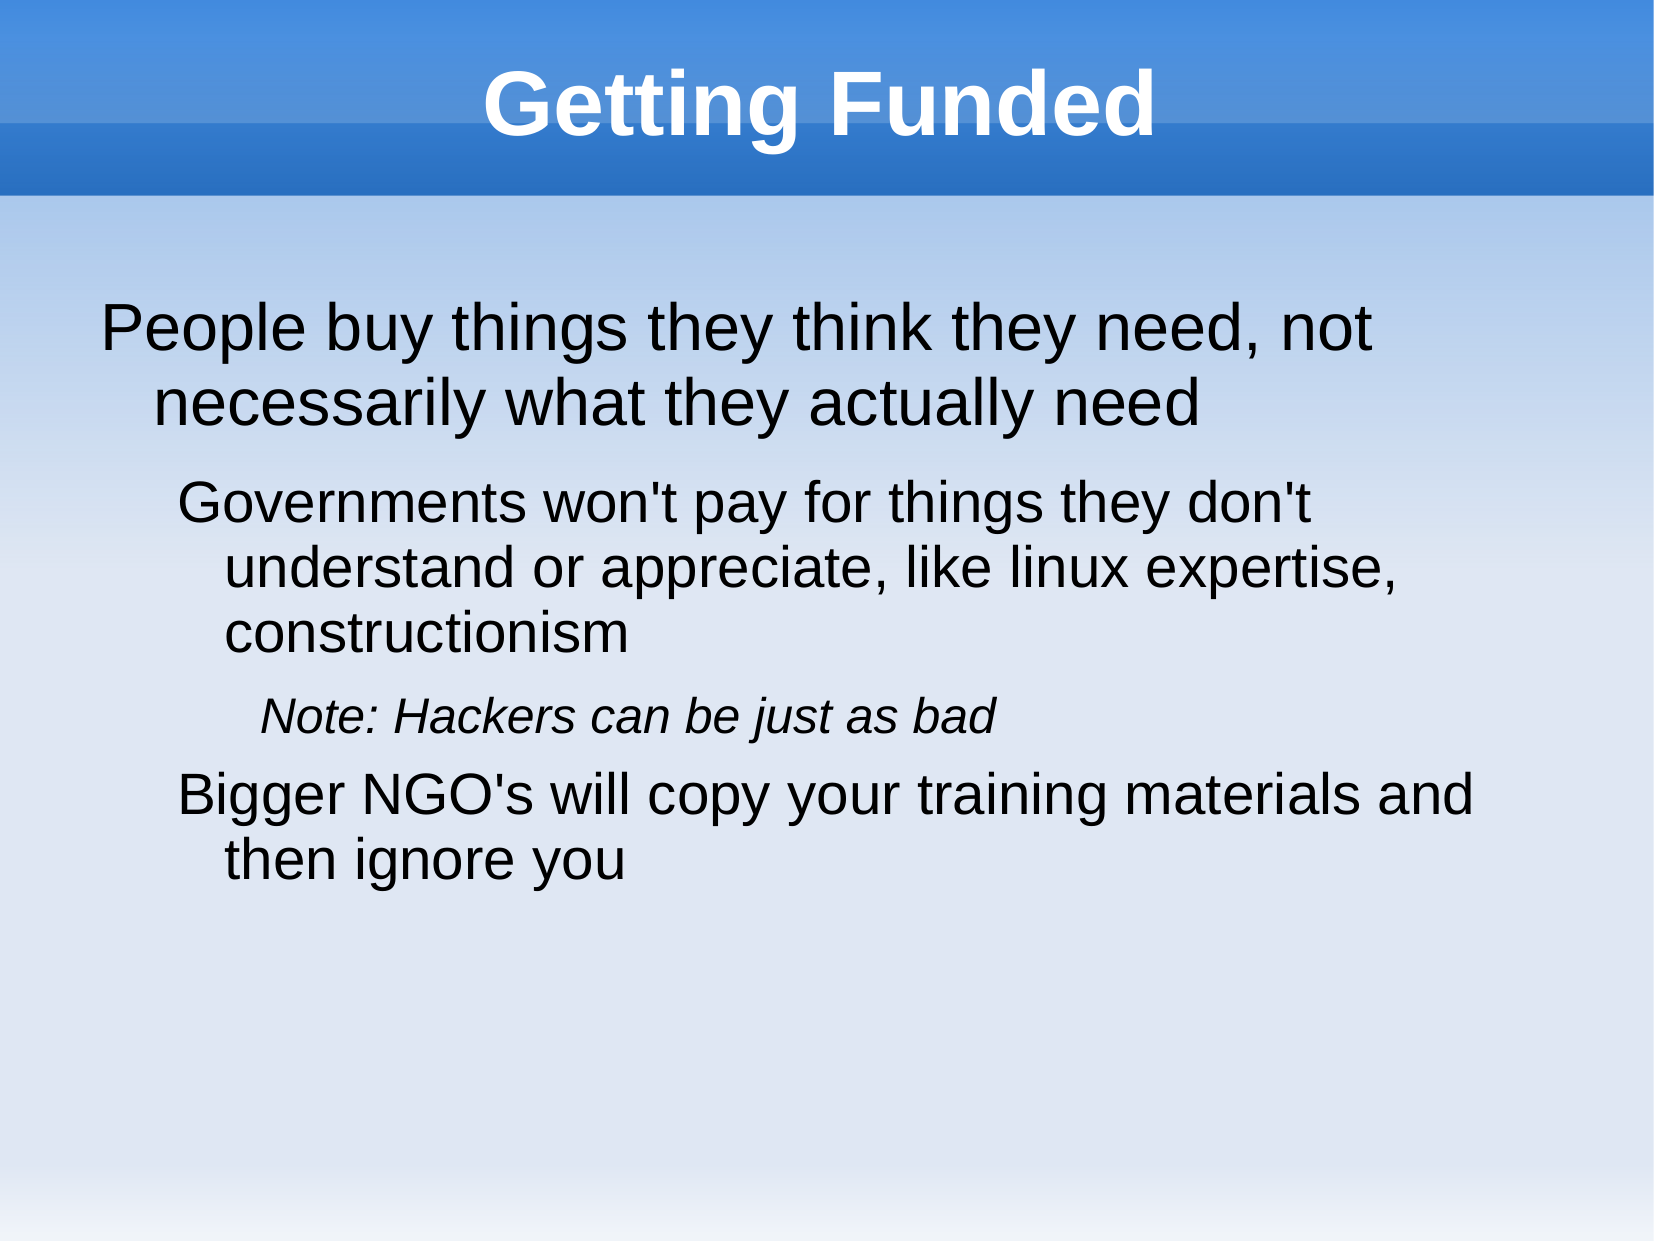

# Getting Funded
People buy things they think they need, not necessarily what they actually need
Governments won't pay for things they don't understand or appreciate, like linux expertise, constructionism
Note: Hackers can be just as bad
Bigger NGO's will copy your training materials and then ignore you